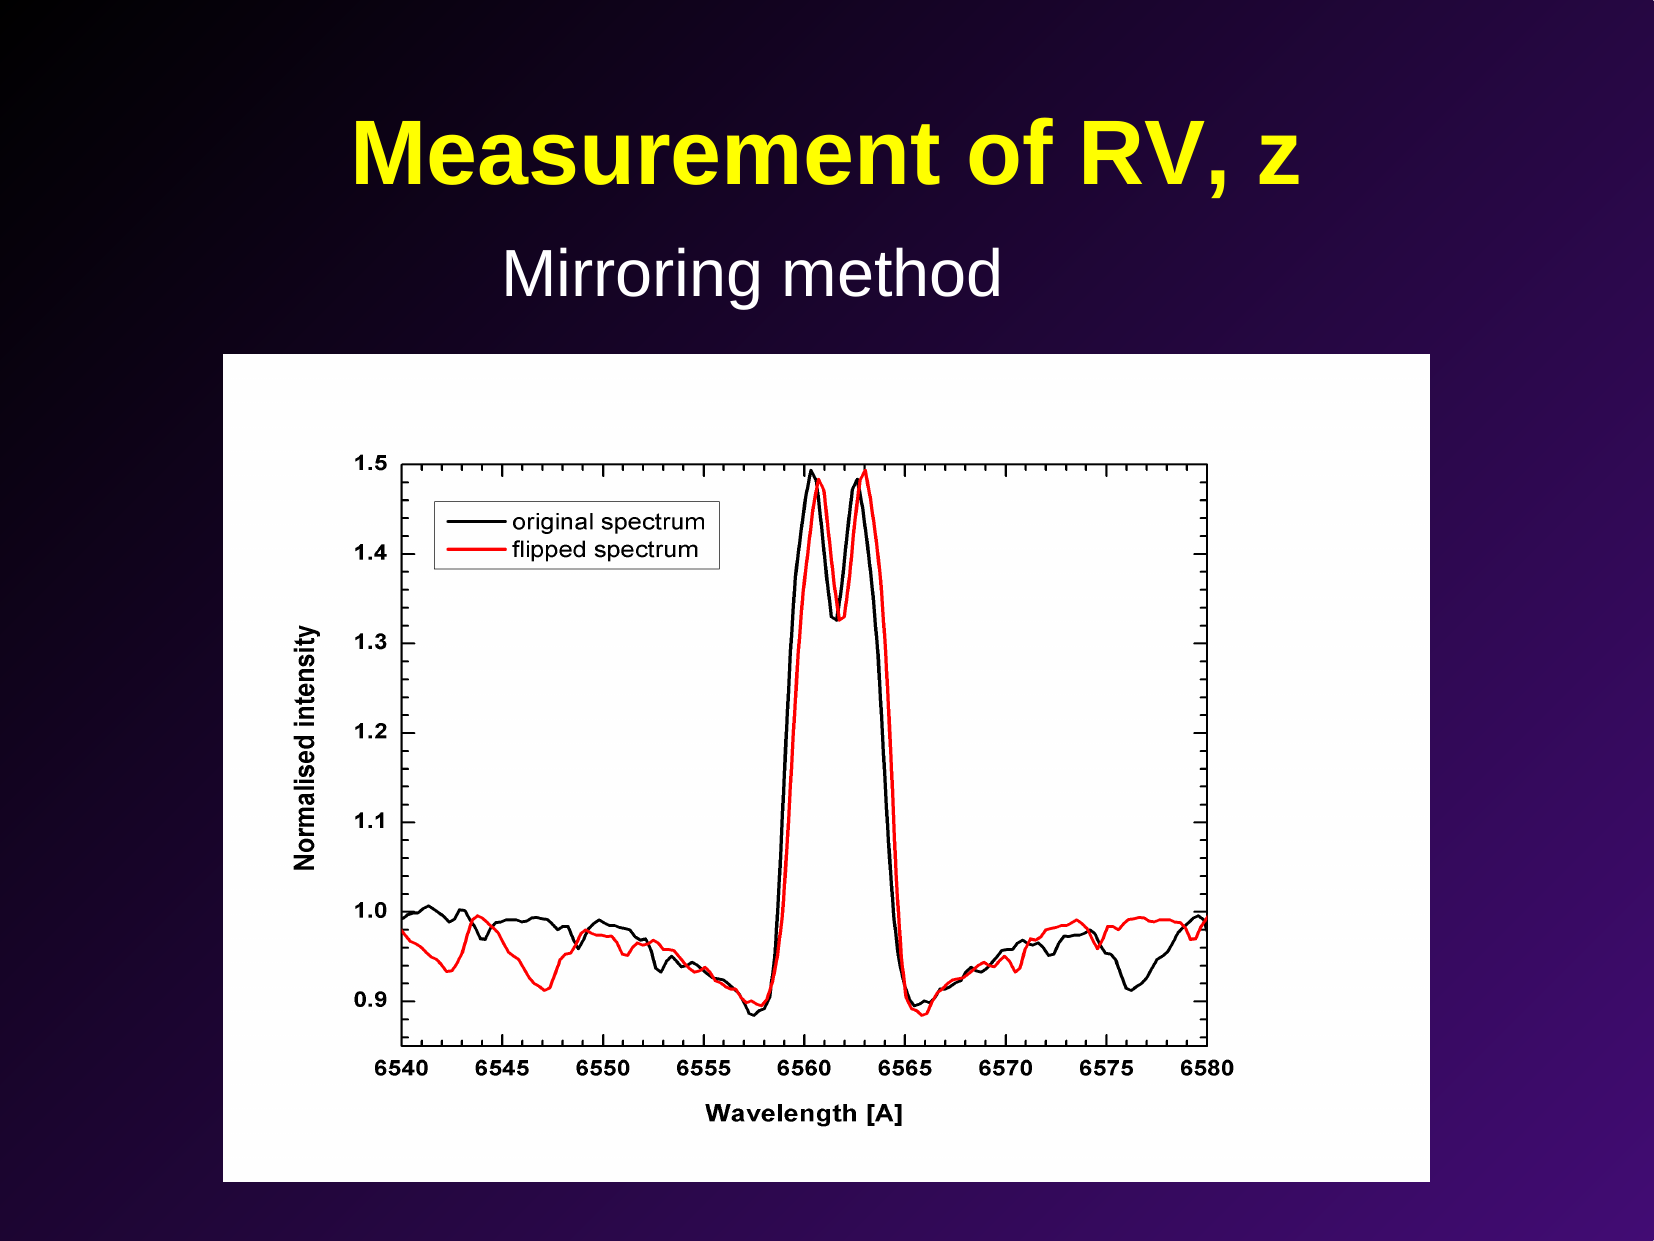

# Measurement of RV, z
Mirroring method